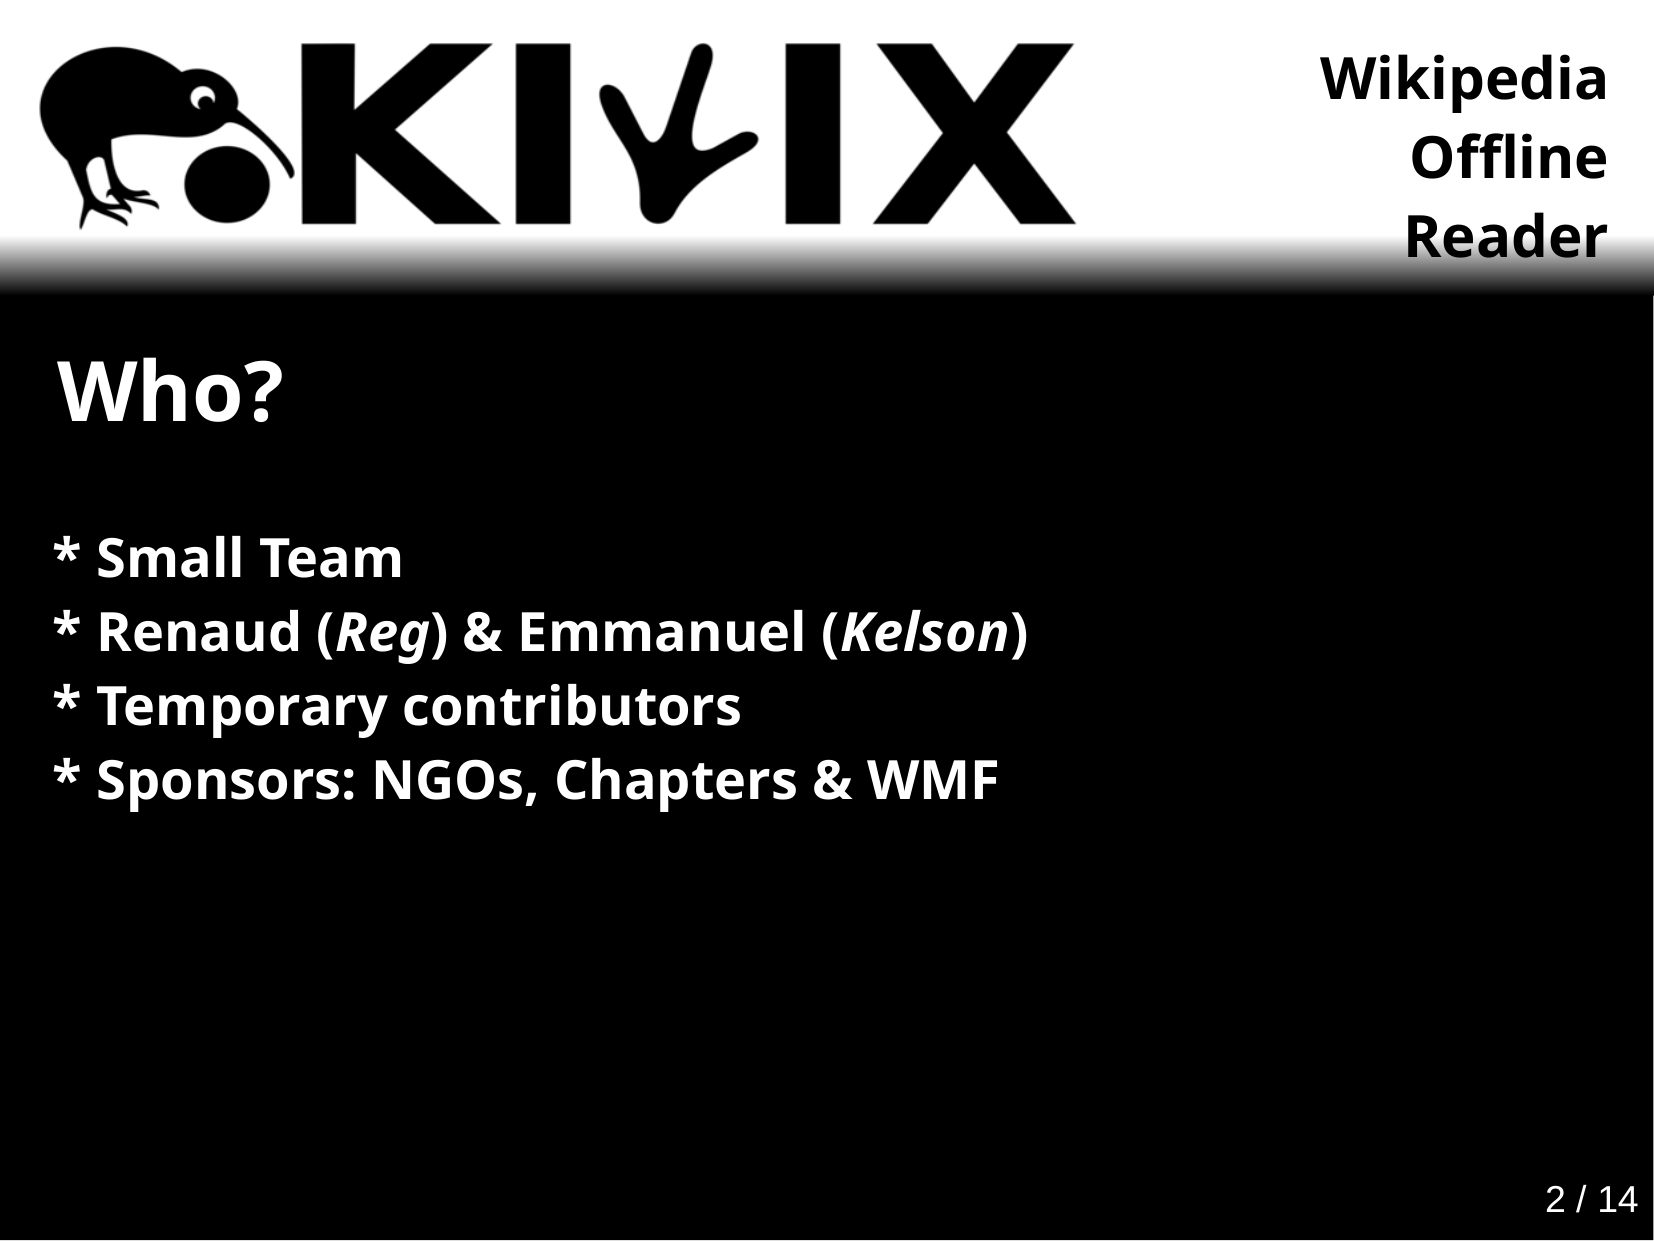

Wikipedia
Offline
Reader
Who?
* Small Team
* Renaud (Reg) & Emmanuel (Kelson)
* Temporary contributors
* Sponsors: NGOs, Chapters & WMF